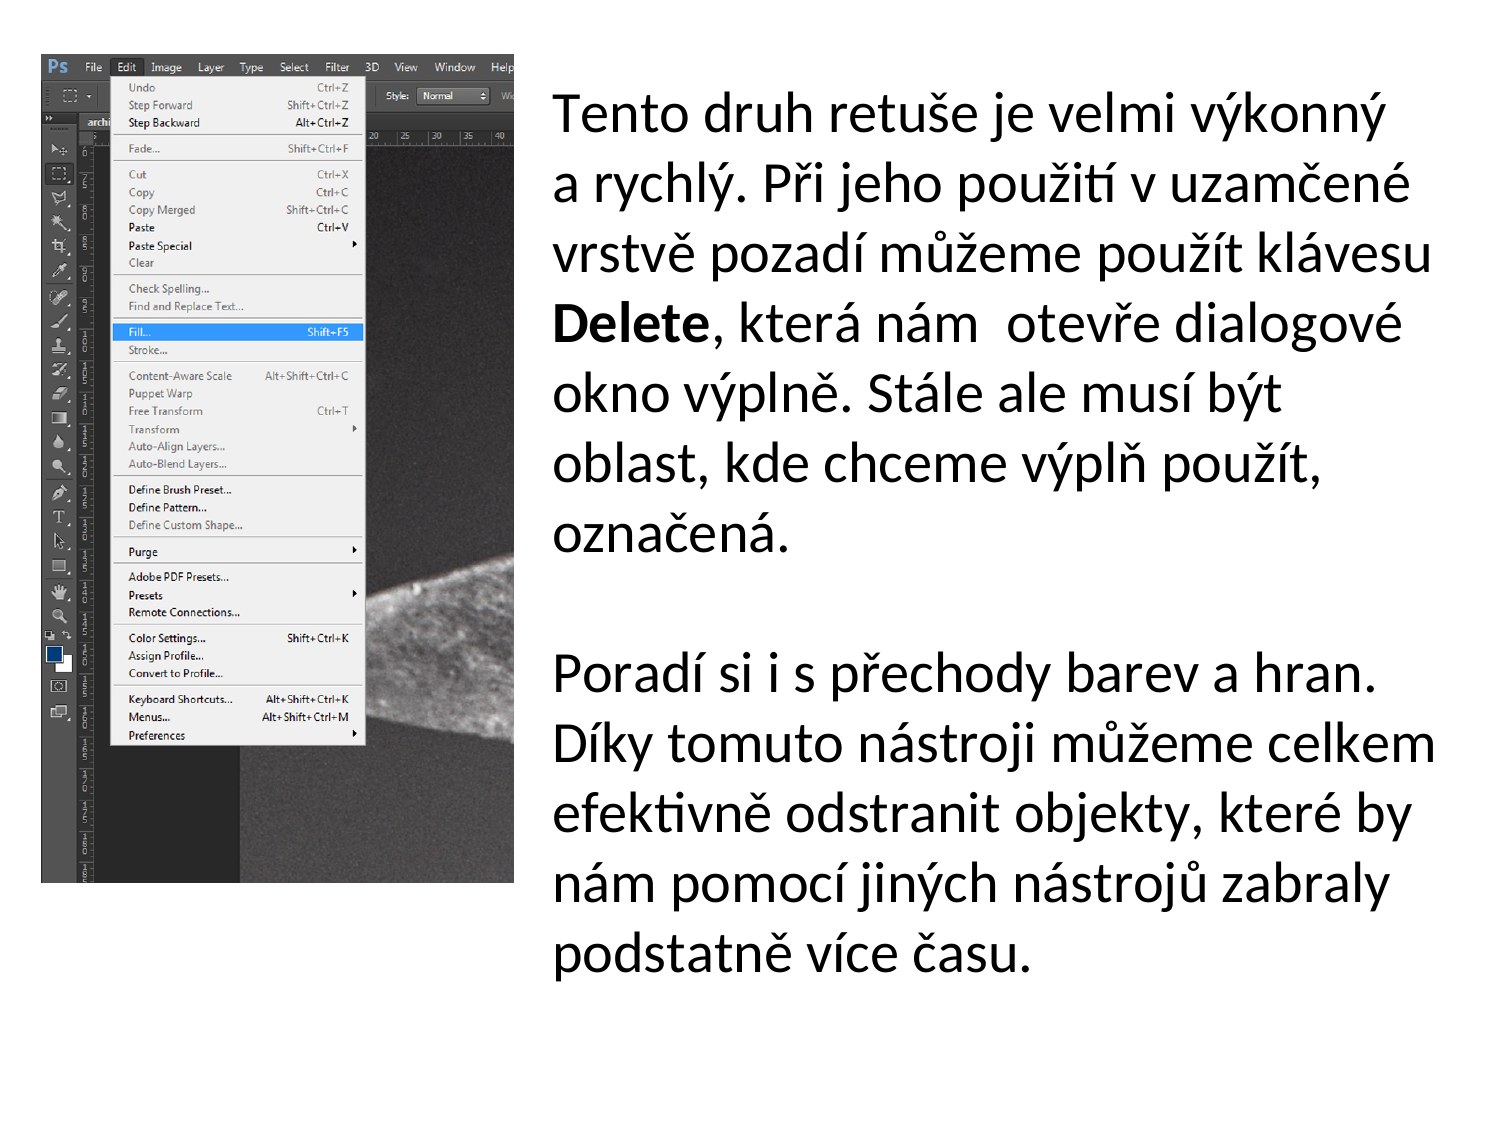

Tento druh retuše je velmi výkonný
a rychlý. Při jeho použití v uzamčené vrstvě pozadí můžeme použít klávesu Delete, která nám otevře dialogové okno výplně. Stále ale musí být oblast, kde chceme výplň použít, označená.
Poradí si i s přechody barev a hran. Díky tomuto nástroji můžeme celkem efektivně odstranit objekty, které by nám pomocí jiných nástrojů zabraly podstatně více času.
Nastavení velikosti a druhu retušovacího štětce.
Nastavení vlastností retuše
Další nabídka nástrojů v panelu retušovací štětec.